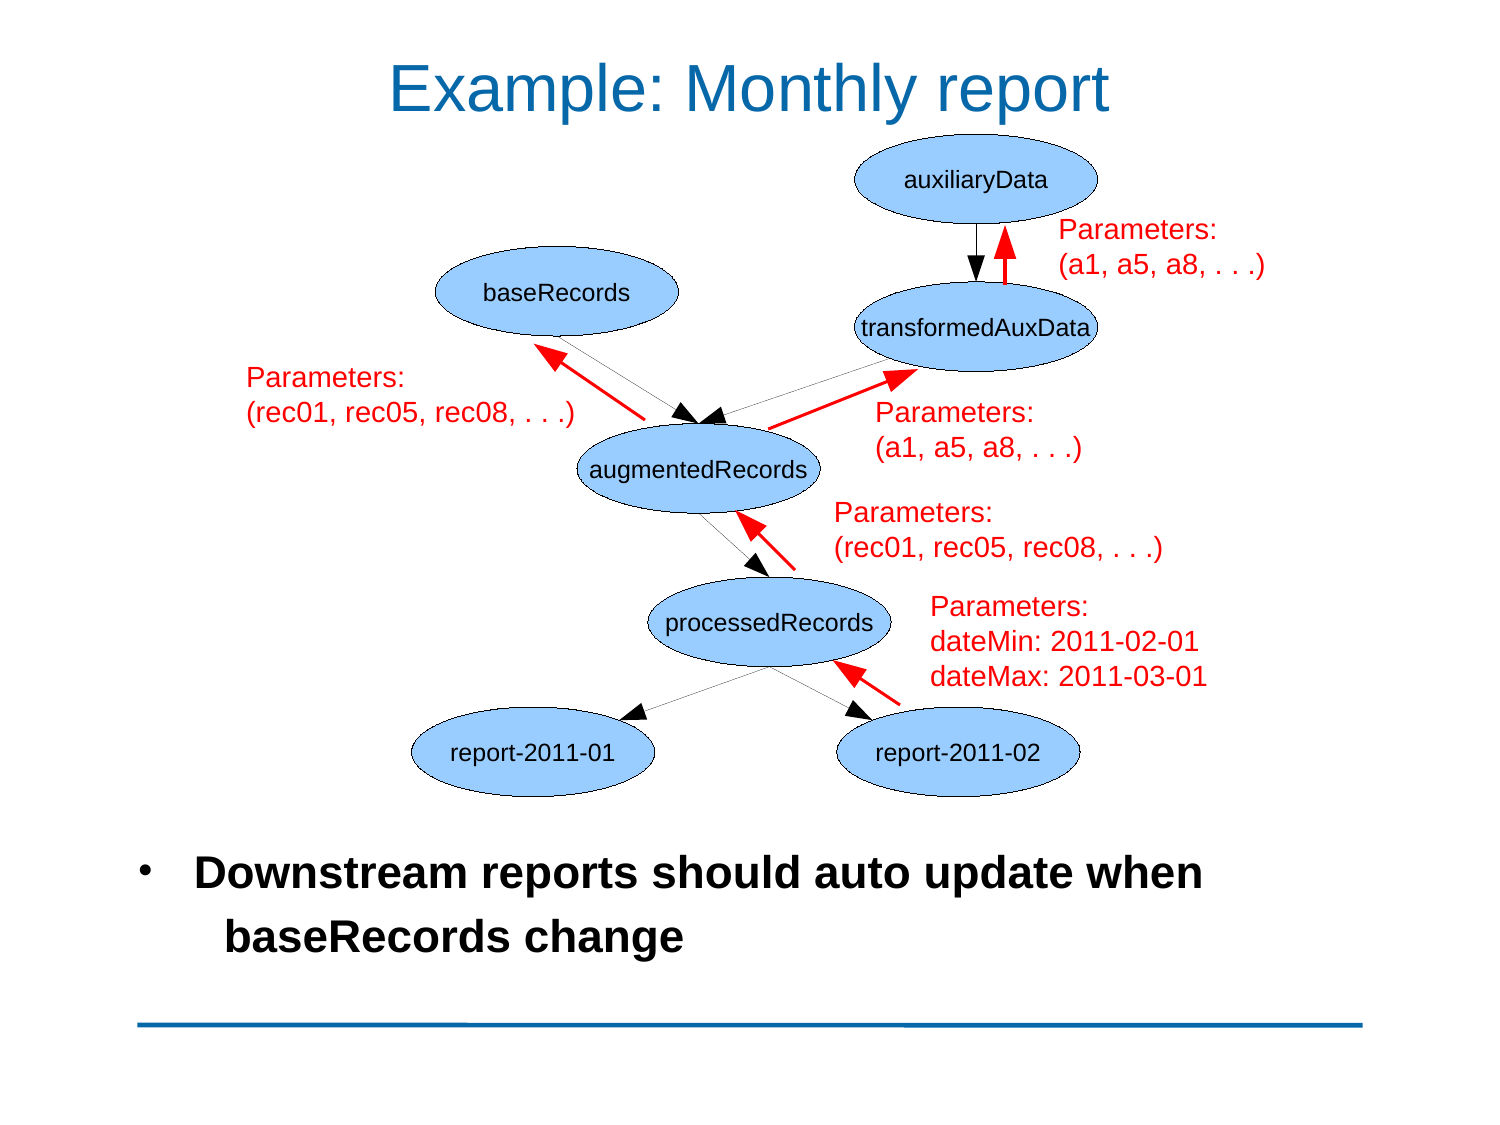

# Example: Monthly report
auxiliaryData
Parameters:
(a1, a5, a8, . . .)
baseRecords
transformedAuxData
Parameters:
(rec01, rec05, rec08, . . .)
Parameters:
(a1, a5, a8, . . .)
augmentedRecords
Parameters:
(rec01, rec05, rec08, . . .)
processedRecords
Parameters:
dateMin: 2011-02-01
dateMax: 2011-03-01
report-2011-01
report-2011-02
Downstream reports should auto update when baseRecords change